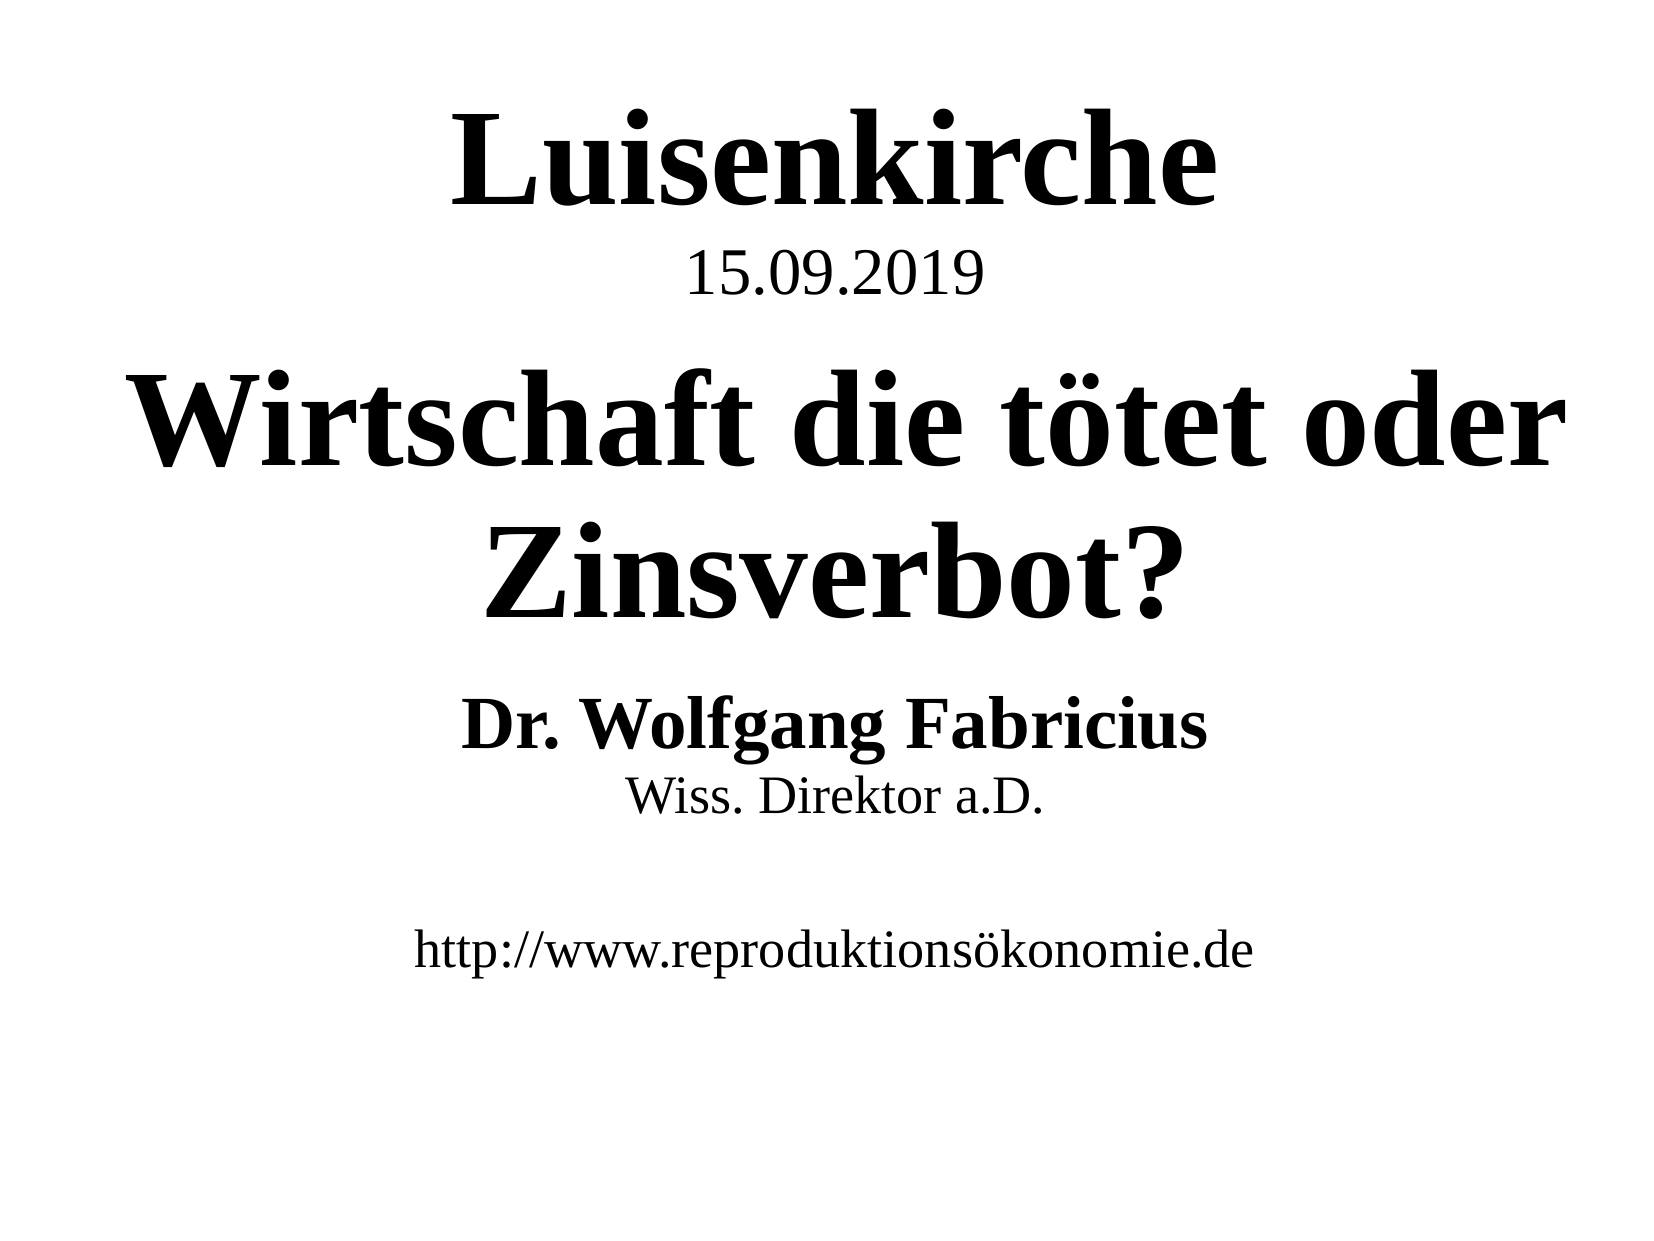

Luisenkirche
15.09.2019
 Wirtschaft die tötet oder Zinsverbot?
Dr. Wolfgang Fabricius
Wiss. Direktor a.D.
http://www.reproduktionsökonomie.de